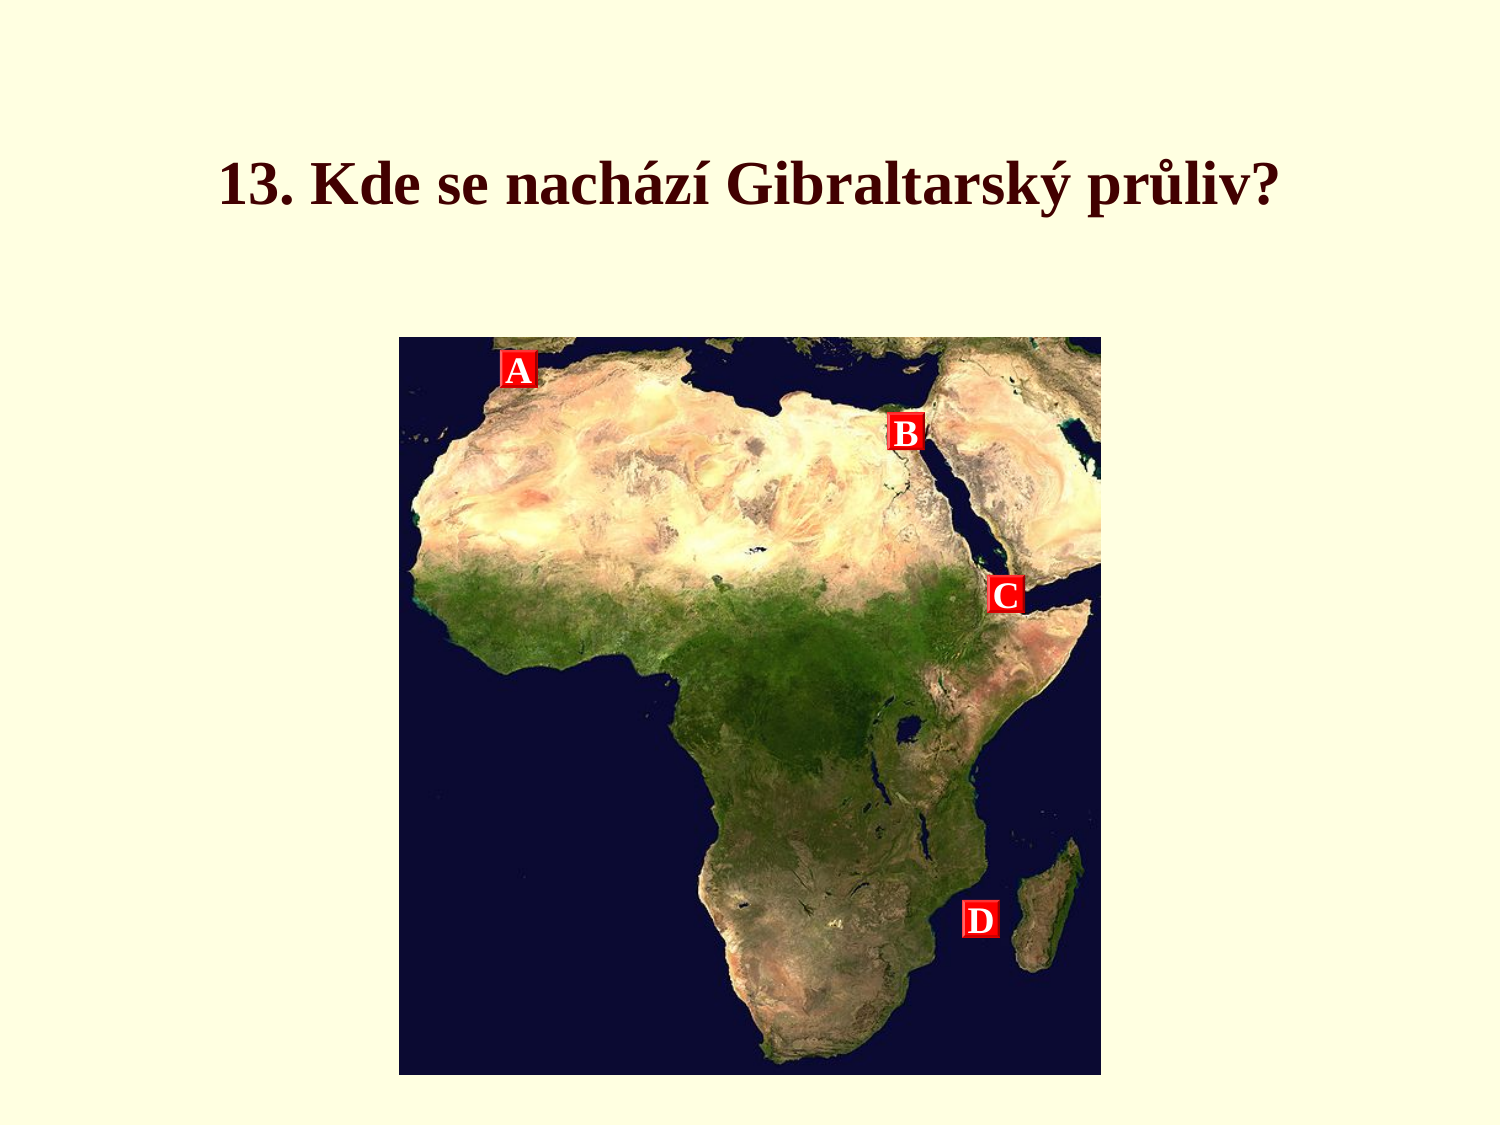

# 13. Kde se nachází Gibraltarský průliv?
A
B
C
D